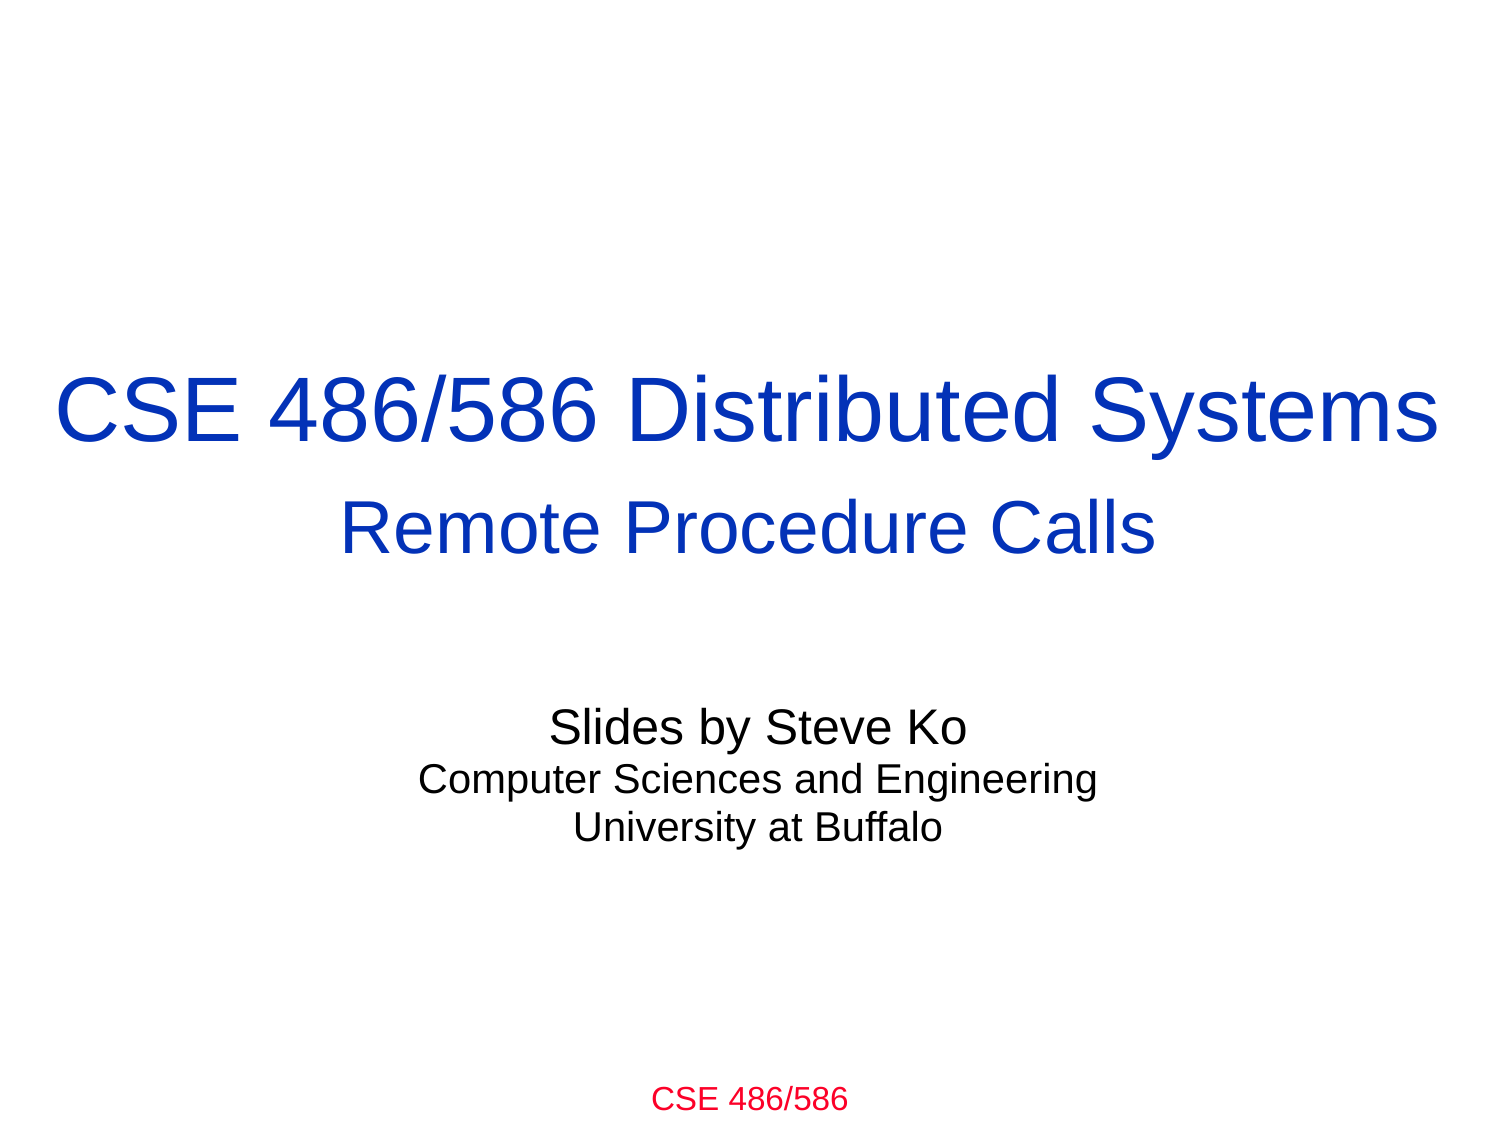

# CSE 486/586 Distributed Systems Remote Procedure Calls
Slides by Steve Ko
Computer Sciences and Engineering
University at Buffalo